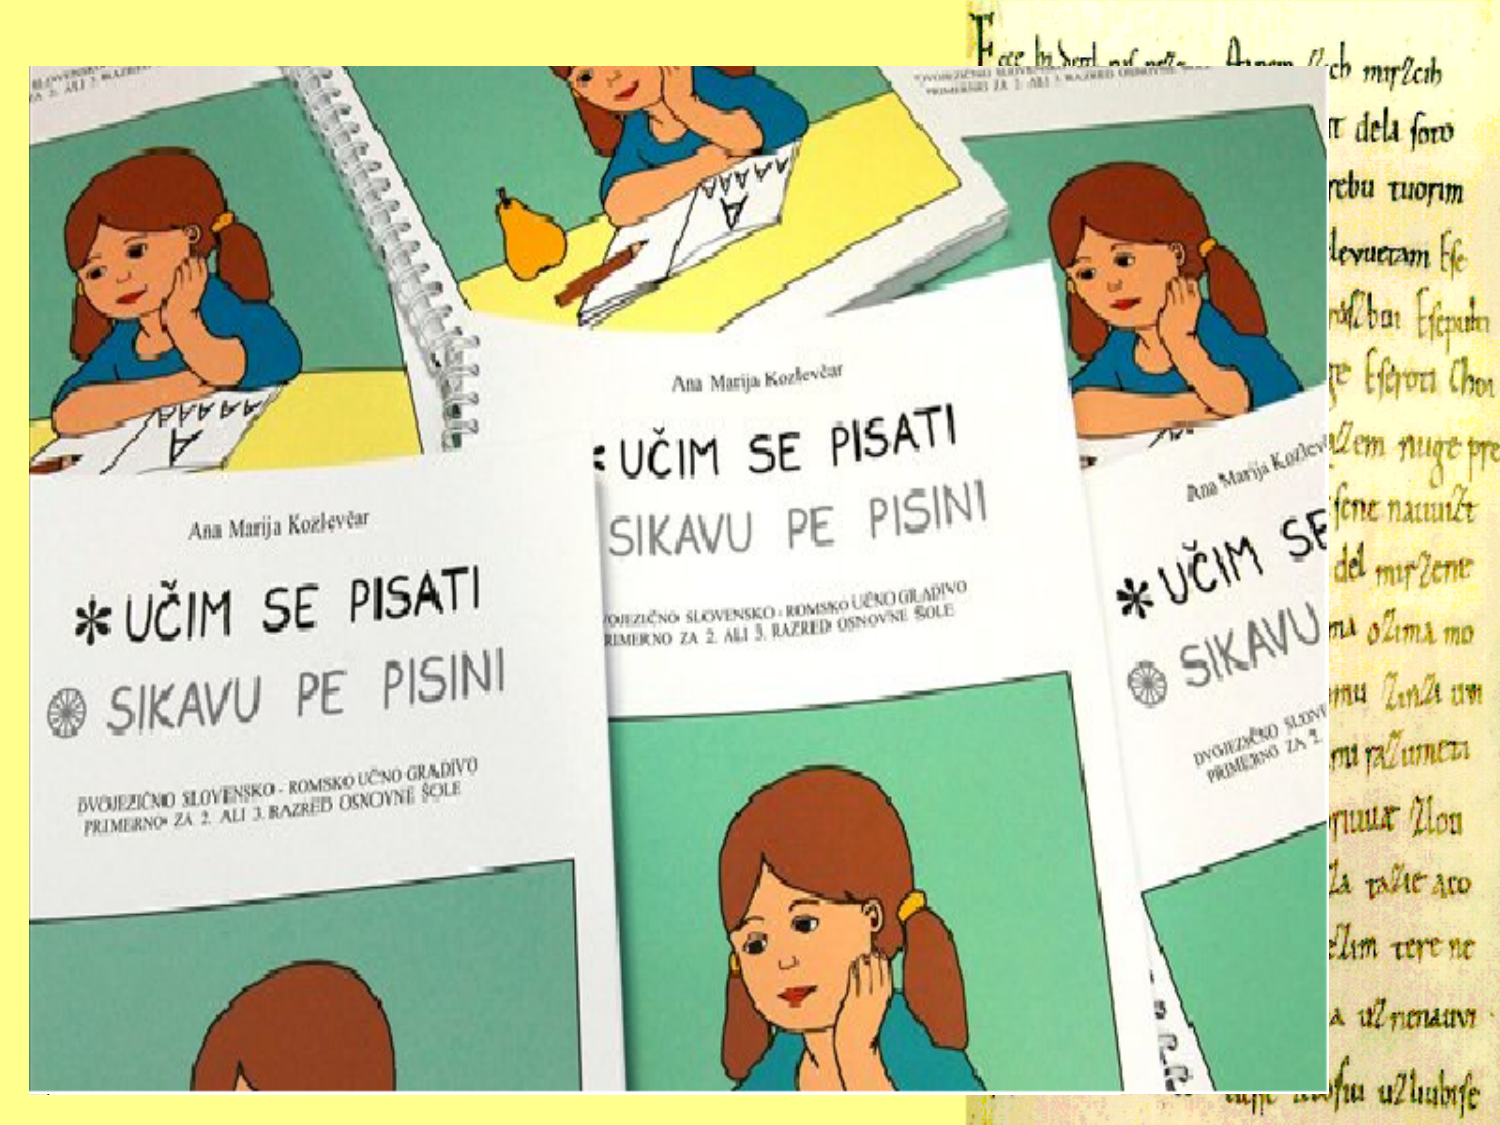

m) Izpopolnjevanje in zagotavljanje spletne dostopnosti elektronskih jezikovnih orodij.
n) Priprava in izdaja splošnih in specializiranih priročnikov za romščino.